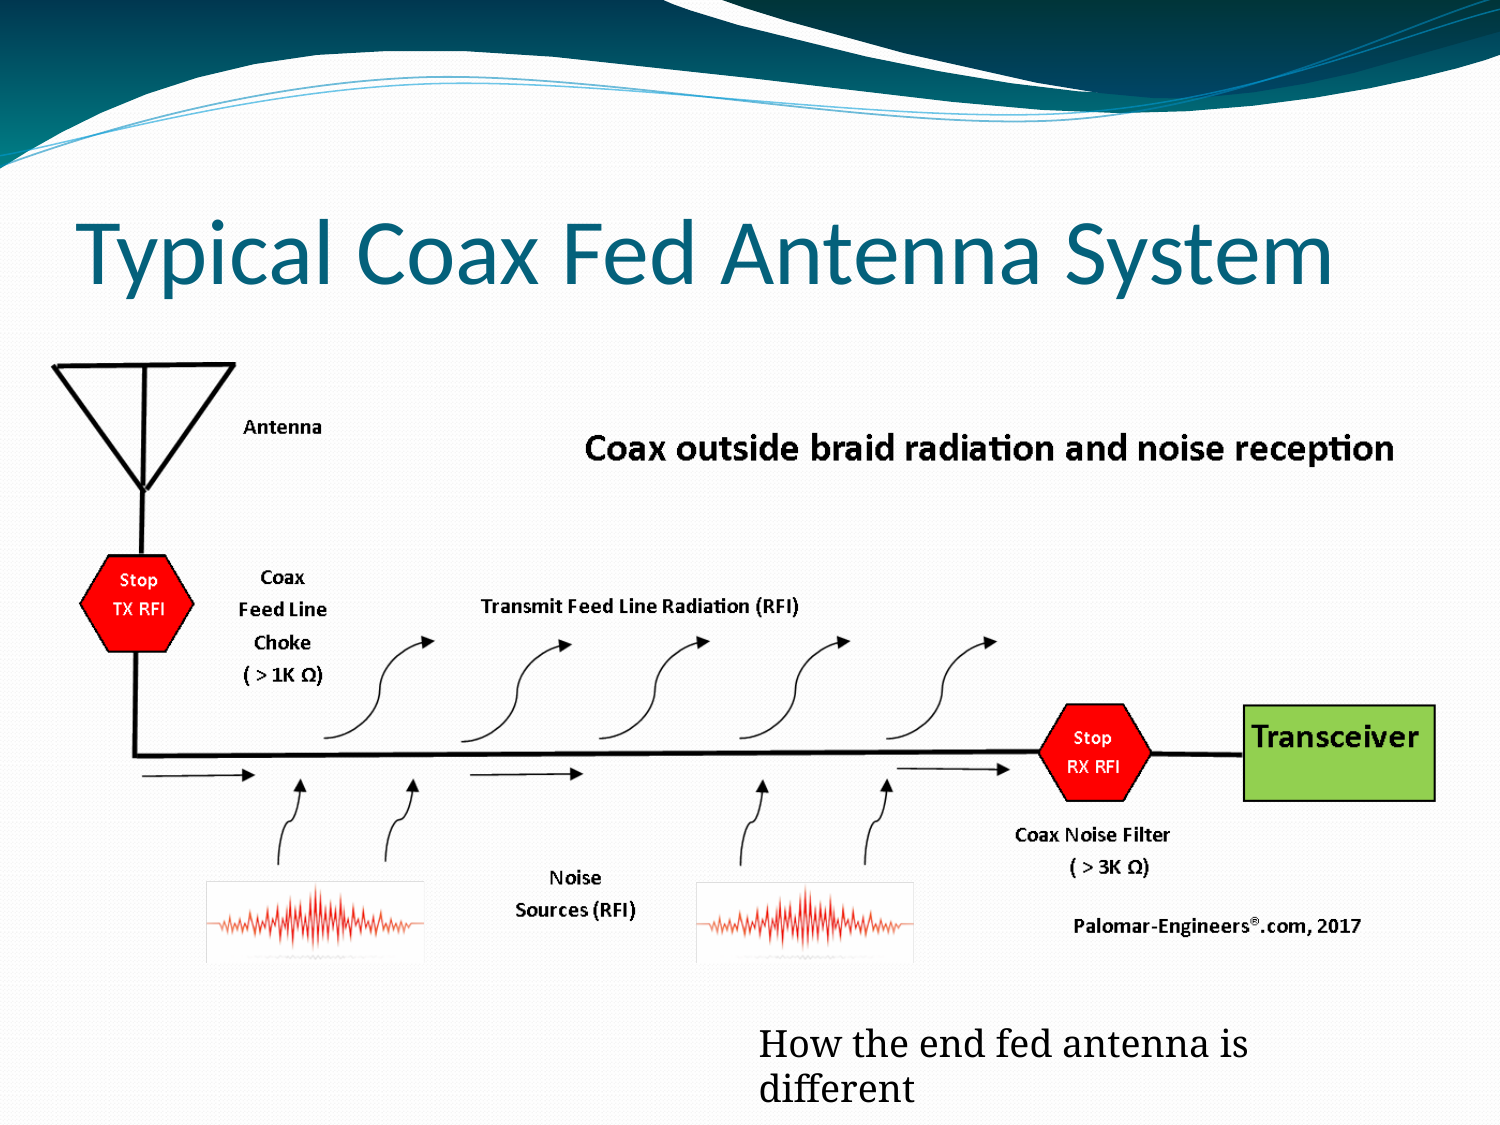

# Typical Coax Fed Antenna System
How the end fed antenna is different